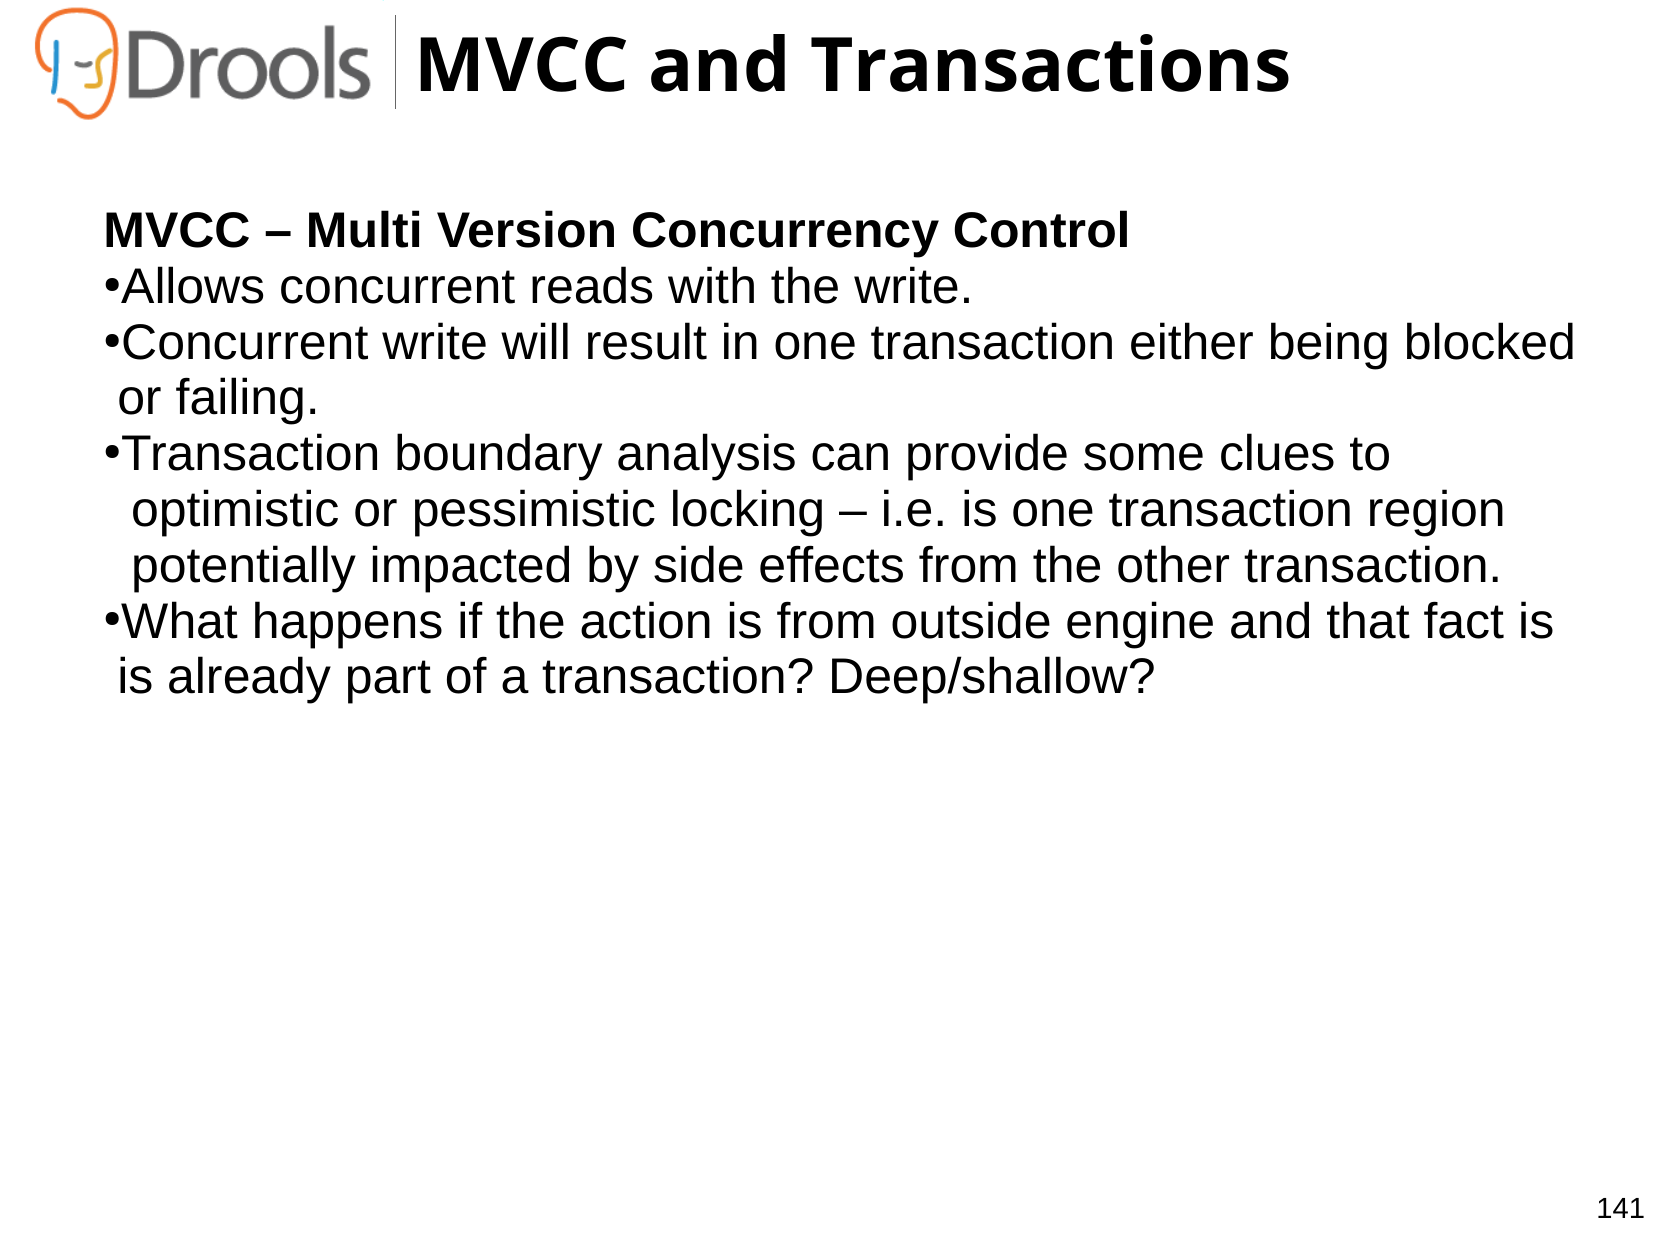

# MVCC and Transactions
MVCC – Multi Version Concurrency Control
Allows concurrent reads with the write.
Concurrent write will result in one transaction either being blocked
 or failing.
Transaction boundary analysis can provide some clues to
 optimistic or pessimistic locking – i.e. is one transaction region
 potentially impacted by side effects from the other transaction.
What happens if the action is from outside engine and that fact is
 is already part of a transaction? Deep/shallow?